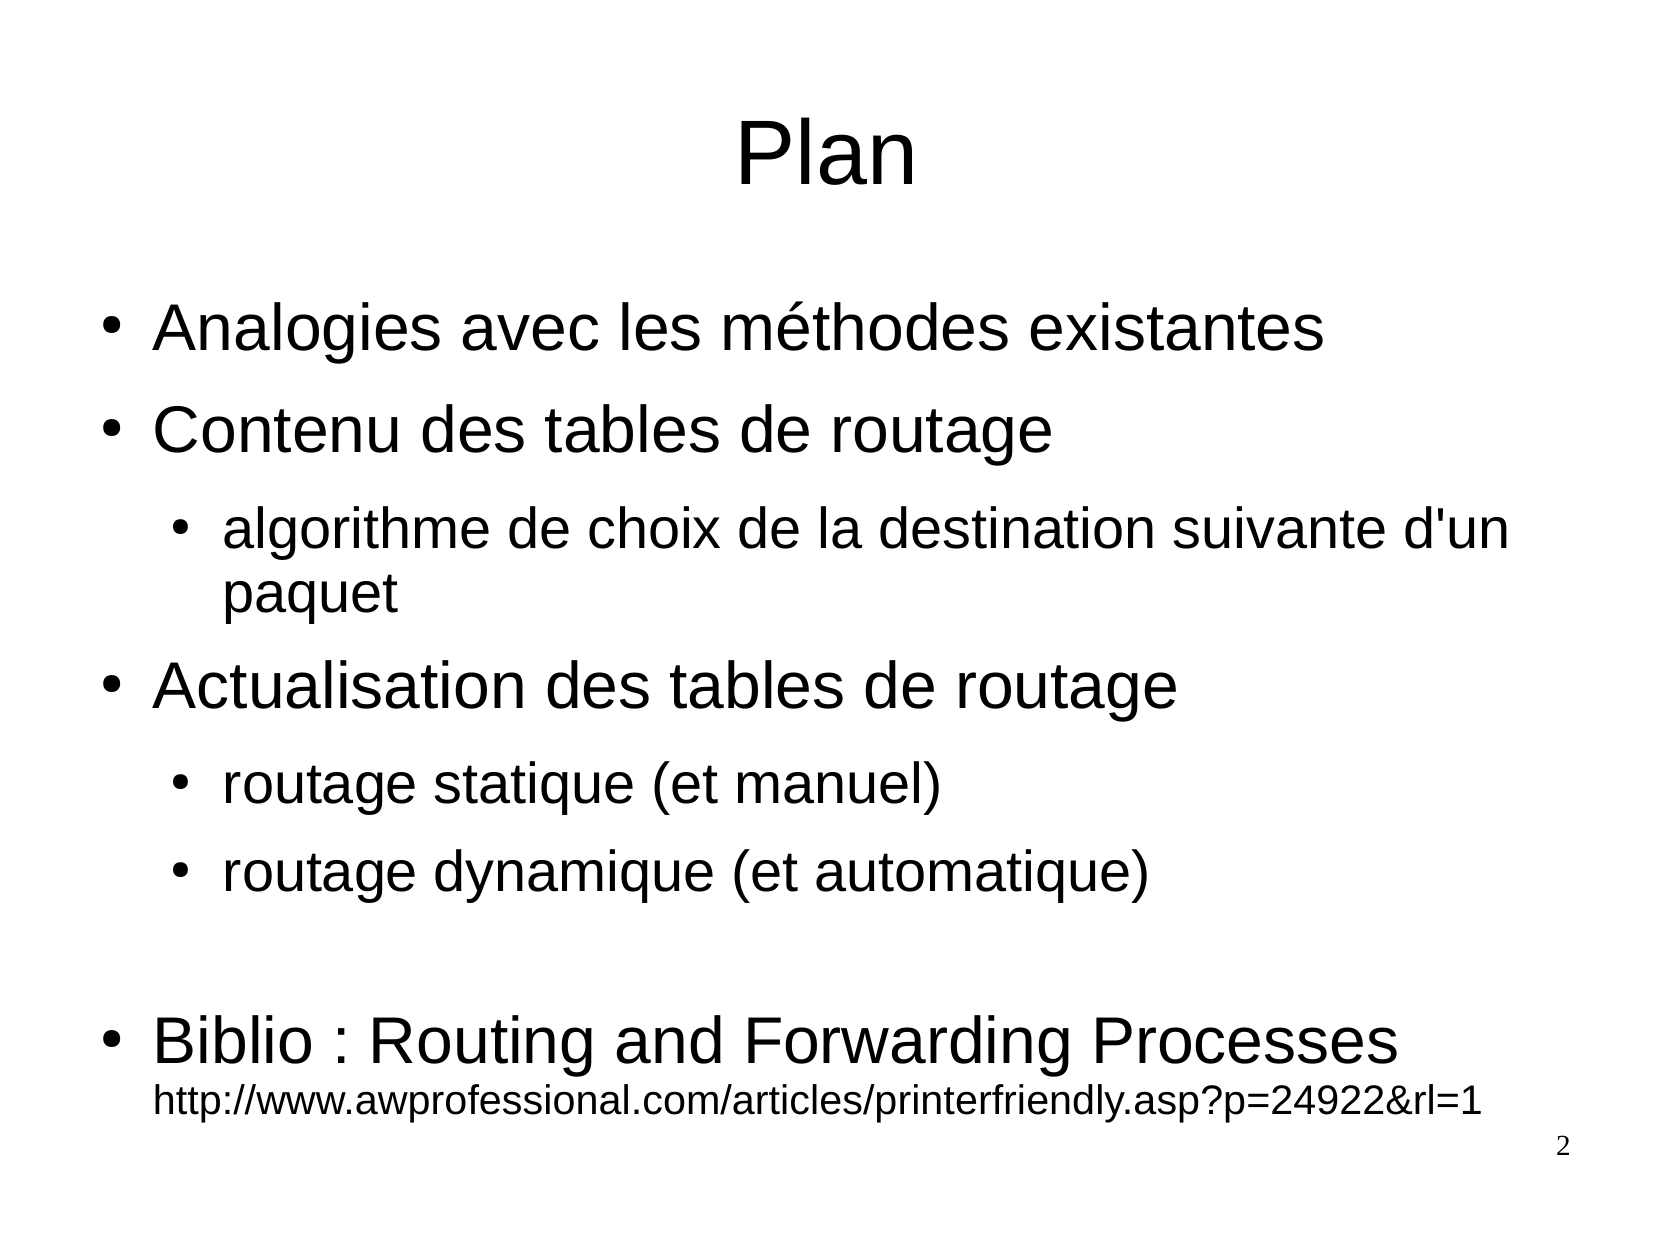

# Plan
Analogies avec les méthodes existantes
Contenu des tables de routage
algorithme de choix de la destination suivante d'un paquet
Actualisation des tables de routage
routage statique (et manuel)
routage dynamique (et automatique)
Biblio : Routing and Forwarding Processes http://www.awprofessional.com/articles/printerfriendly.asp?p=24922&rl=1
2